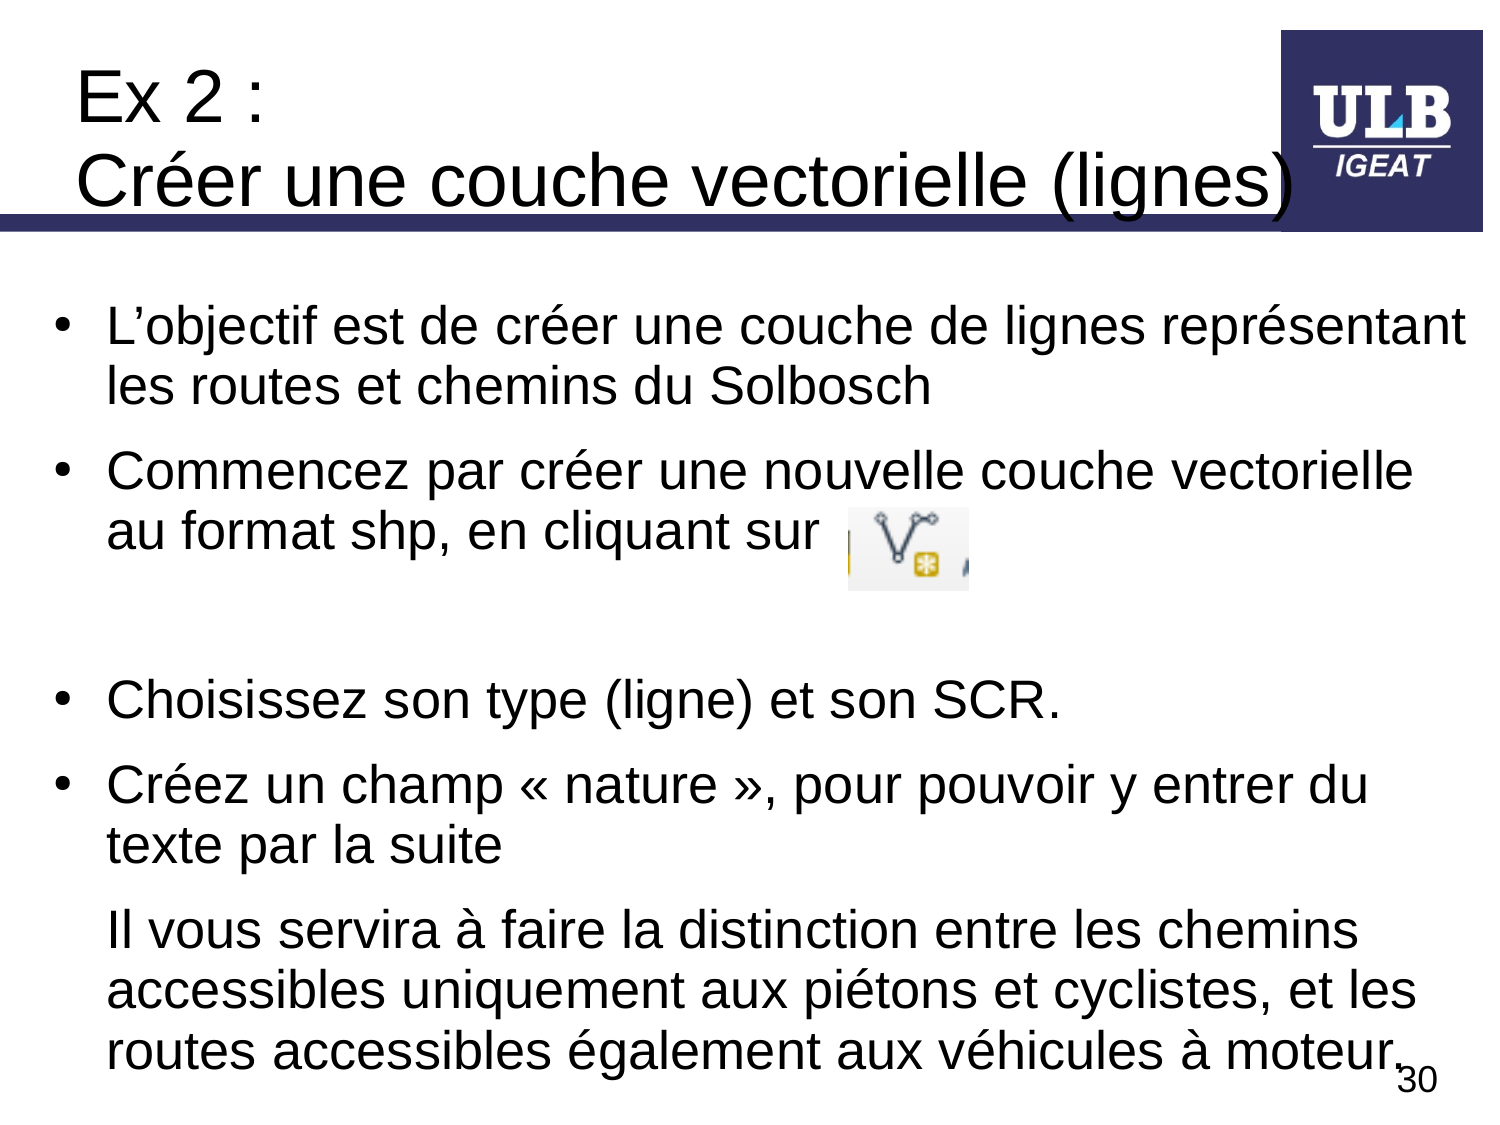

# Ex 2 : Créer une couche vectorielle (lignes)
L’objectif est de créer une couche de lignes représentant les routes et chemins du Solbosch
Commencez par créer une nouvelle couche vectorielle au format shp, en cliquant sur
Choisissez son type (ligne) et son SCR.
Créez un champ « nature », pour pouvoir y entrer du texte par la suite
Il vous servira à faire la distinction entre les chemins accessibles uniquement aux piétons et cyclistes, et les routes accessibles également aux véhicules à moteur.